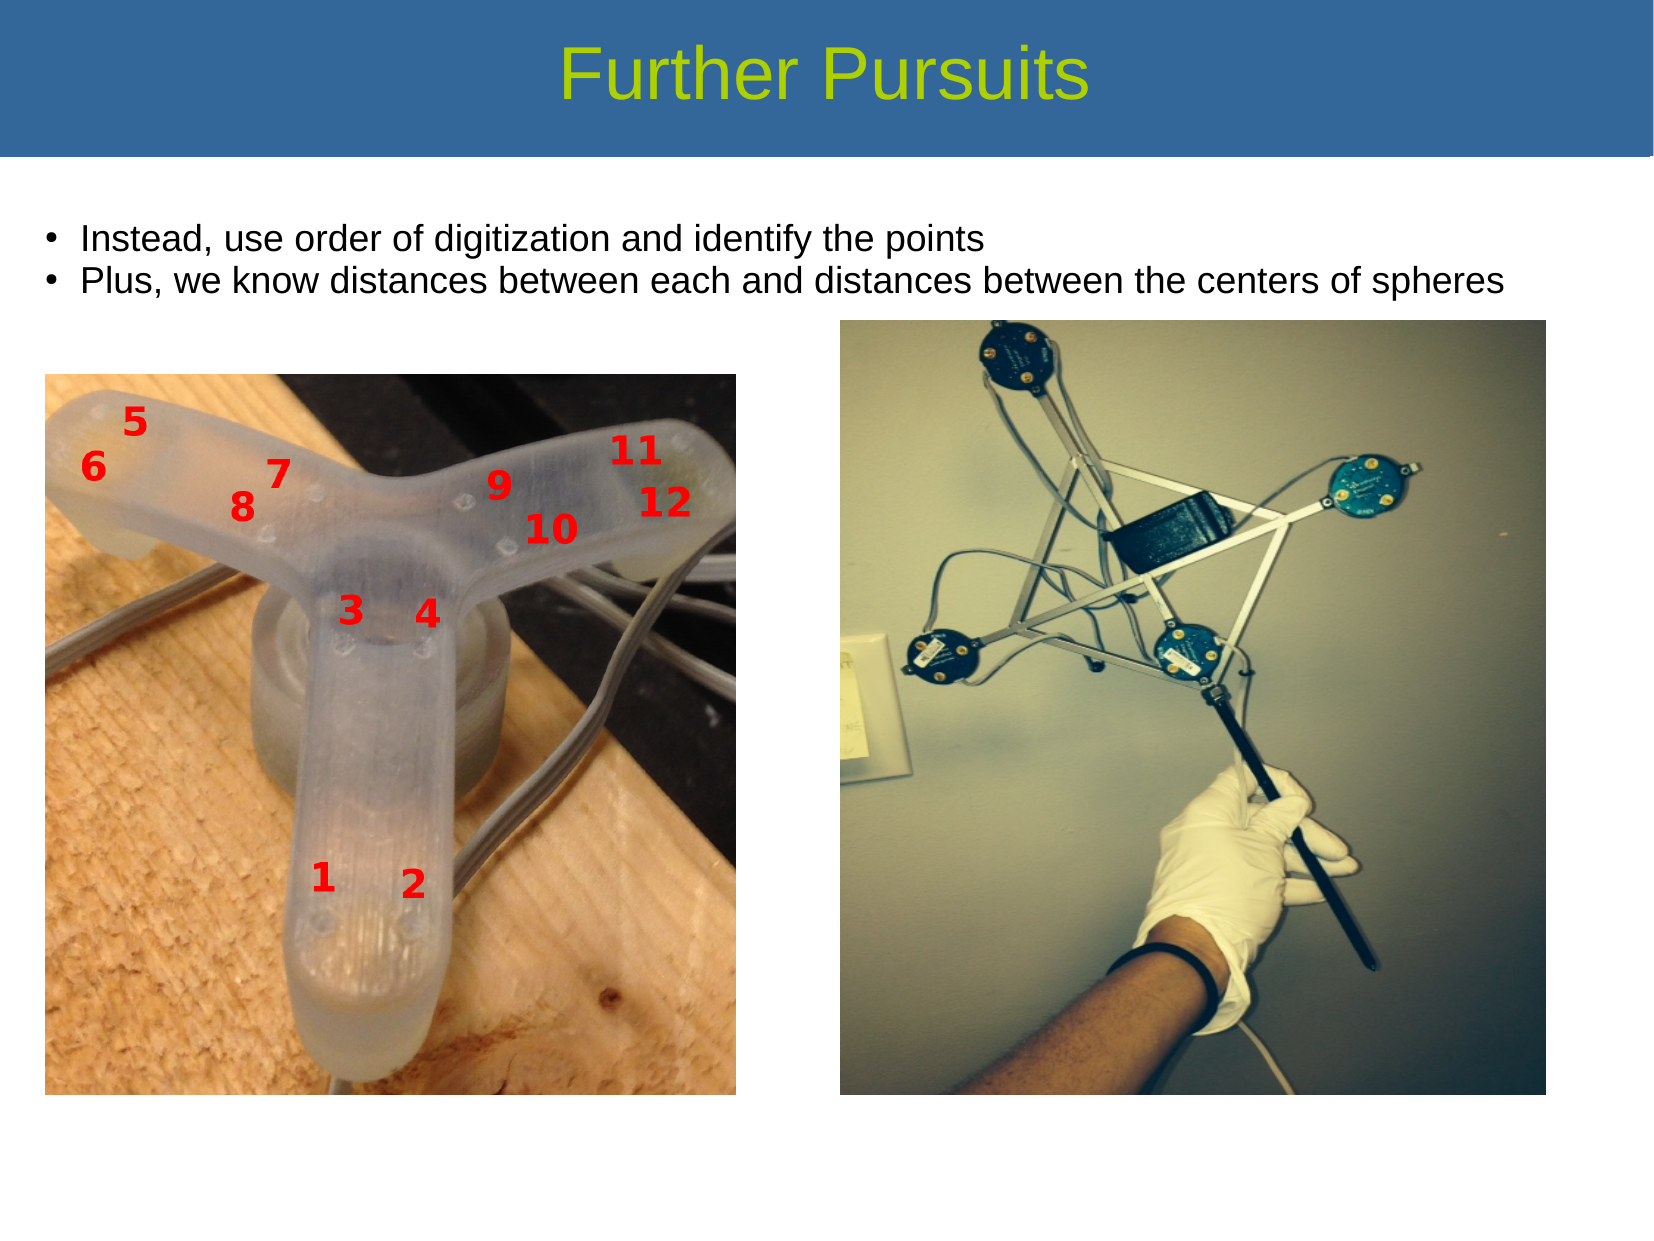

Further Pursuits
Instead, use order of digitization and identify the points
Plus, we know distances between each and distances between the centers of spheres